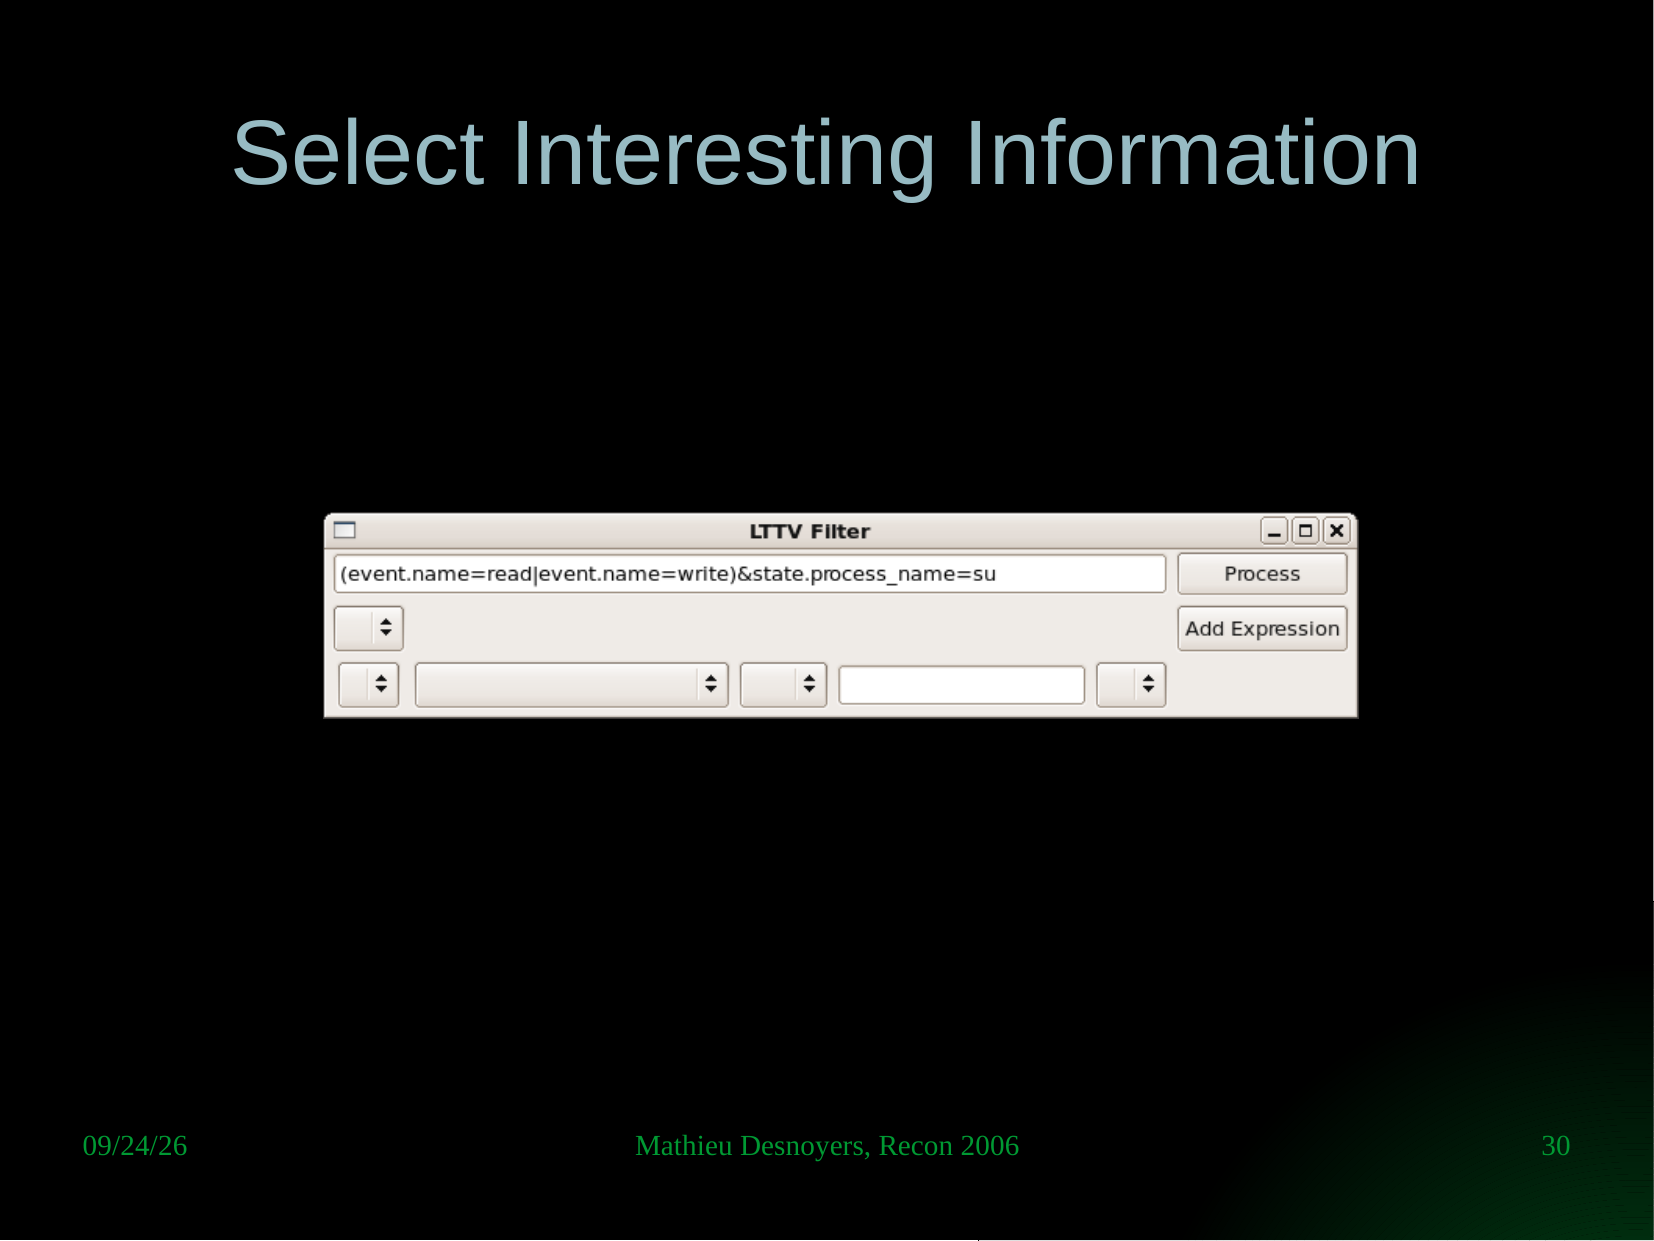

# Select Interesting Information
Mathieu Desnoyers, Recon 2006
30